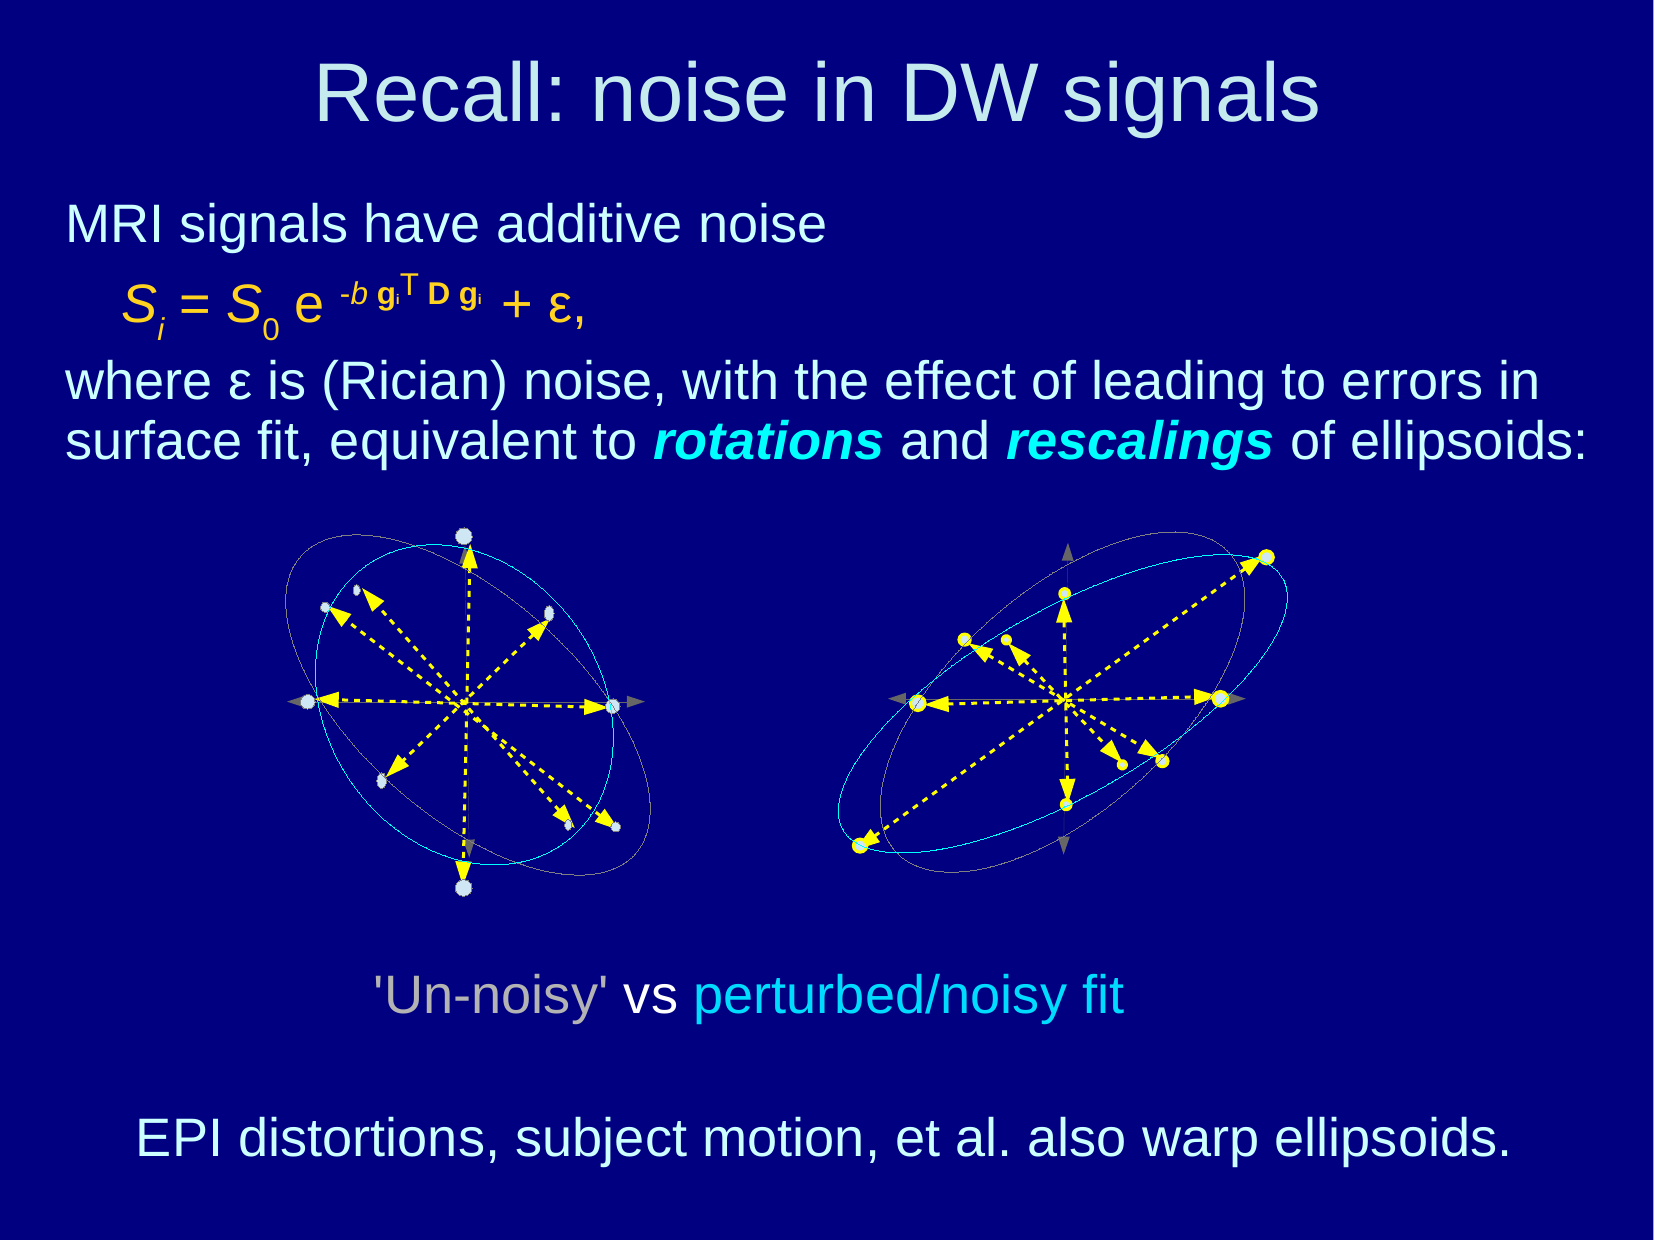

# Recall: noise in DW signals
MRI signals have additive noise
Si = S0 e -b giT D gi + ε,
where ε is (Rician) noise, with the effect of leading to errors in
surface fit, equivalent to rotations and rescalings of ellipsoids:
 'Un-noisy' vs perturbed/noisy fit
EPI distortions, subject motion, et al. also warp ellipsoids.